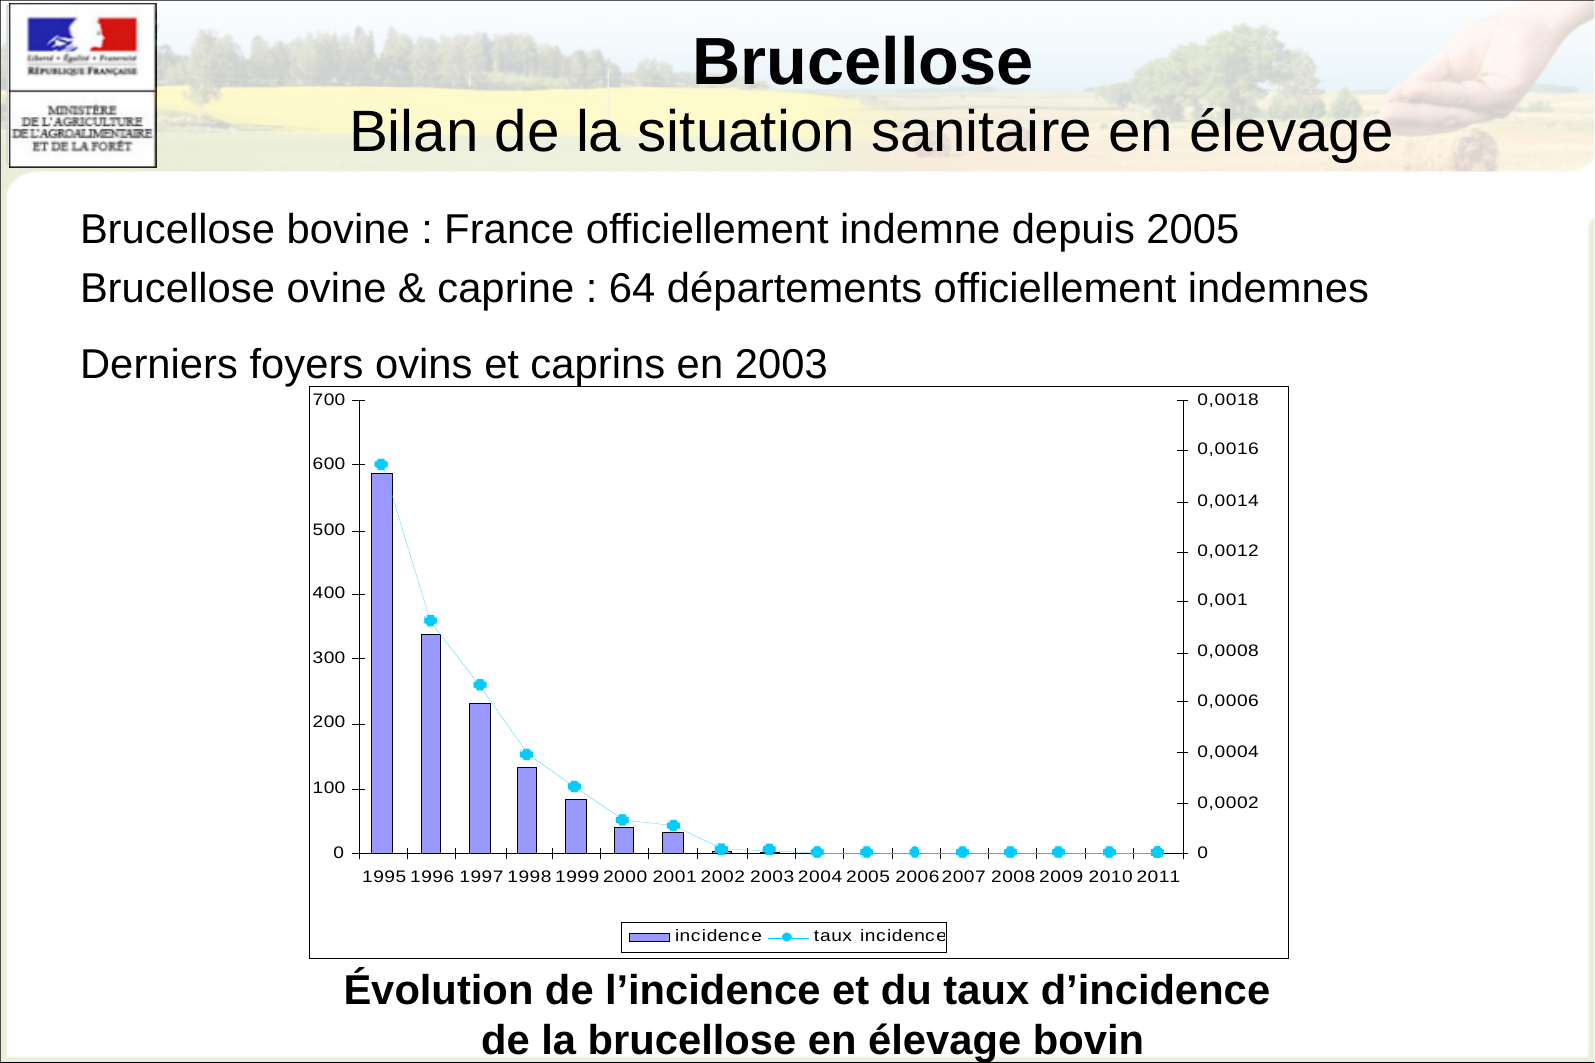

# Brucellose Bilan de la situation sanitaire en élevage
Brucellose bovine : France officiellement indemne depuis 2005
Brucellose ovine & caprine : 64 départements officiellement indemnes
Derniers foyers ovins et caprins en 2003
Évolution de l’incidence et du taux d’incidence
de la brucellose en élevage bovin